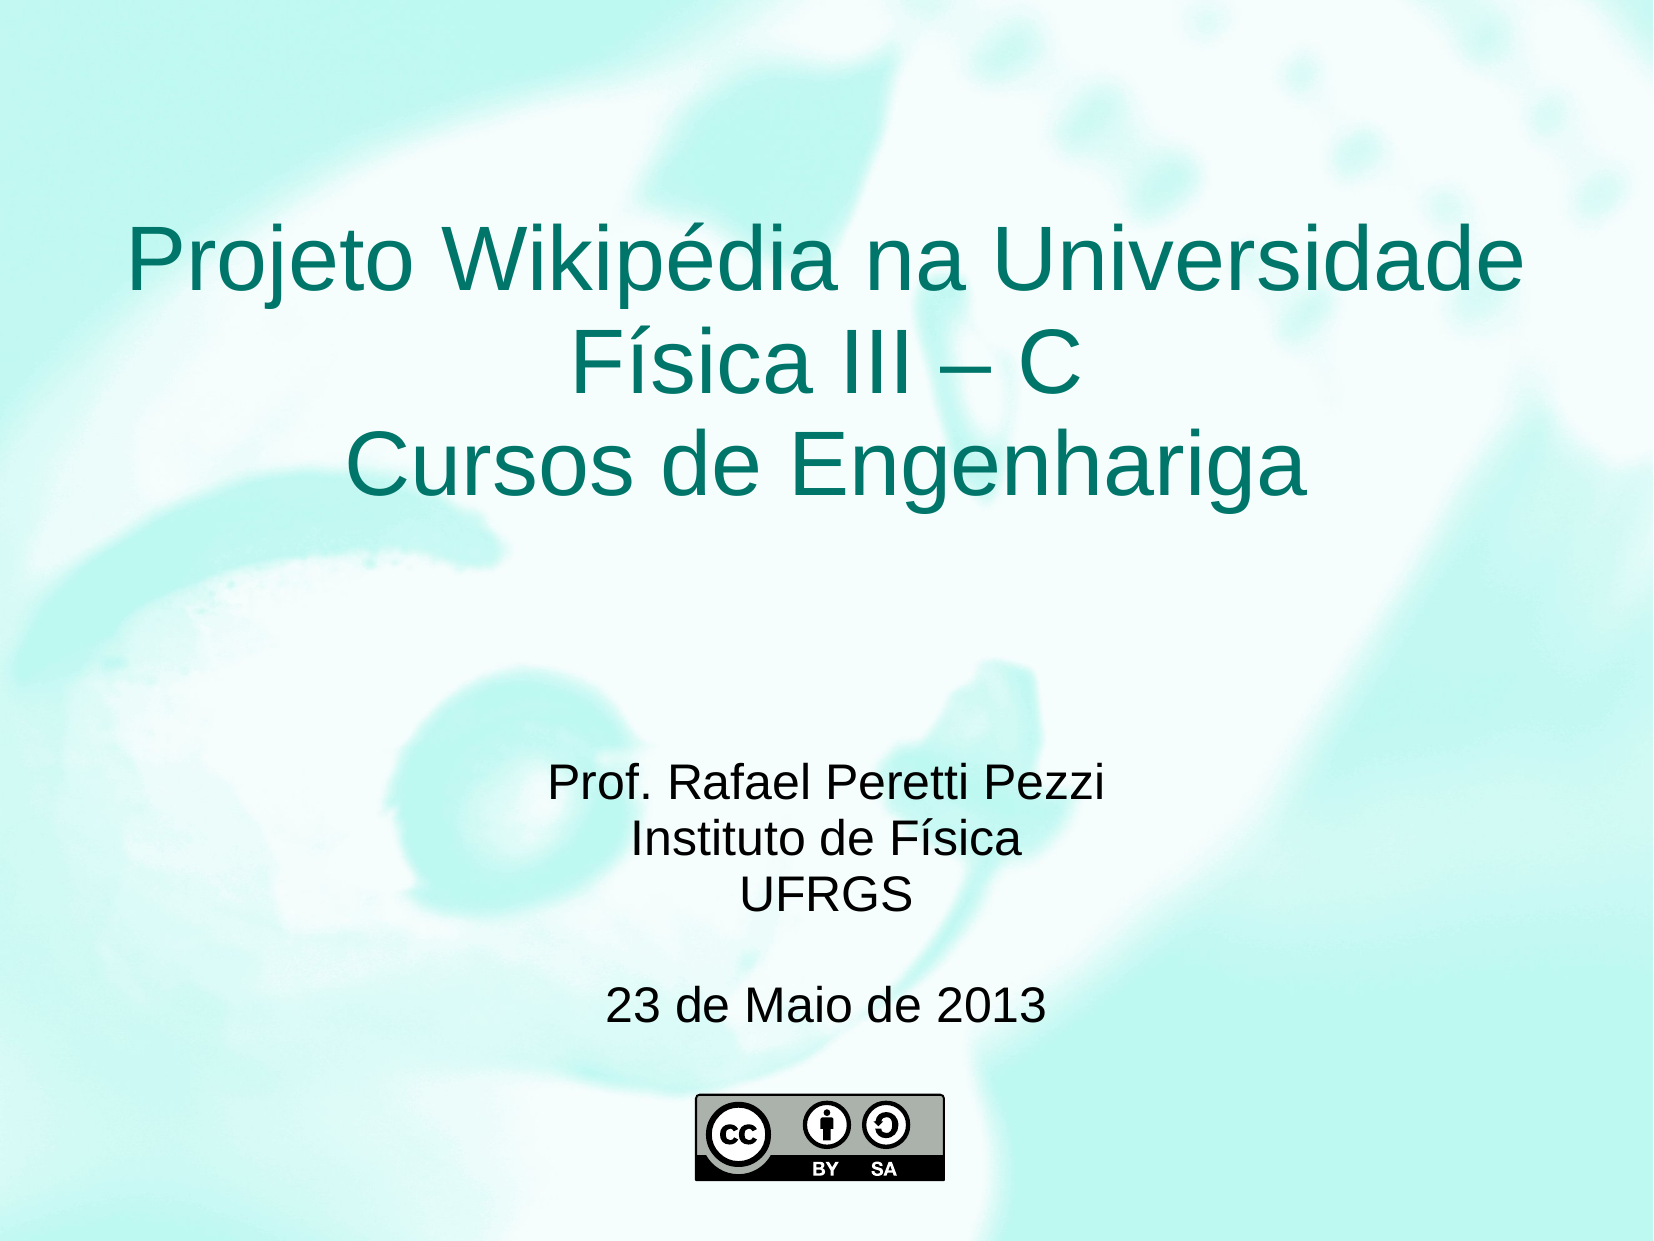

# Projeto Wikipédia na Universidade Física III – C Cursos de Engenhariga
Prof. Rafael Peretti Pezzi
Instituto de Física
UFRGS
23 de Maio de 2013